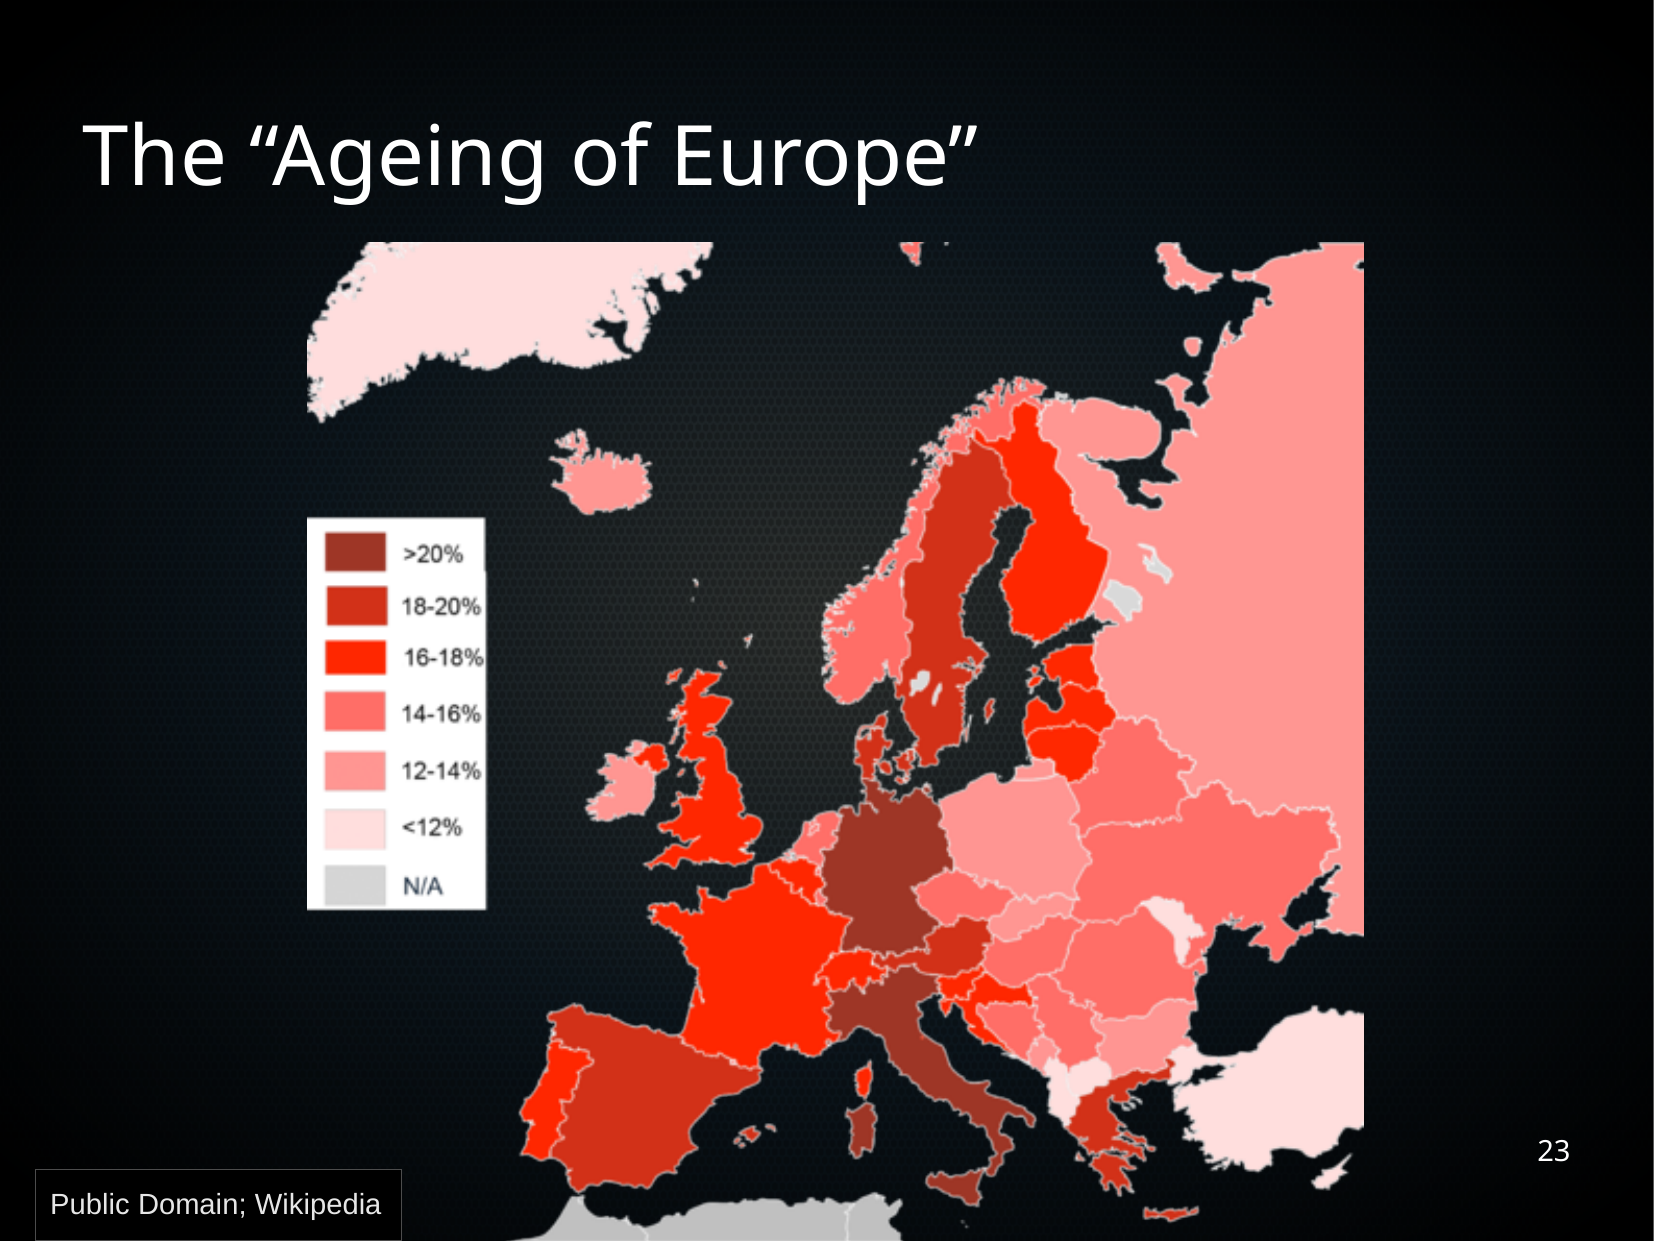

# The “Ageing of Europe”
23
Public Domain; Wikipedia